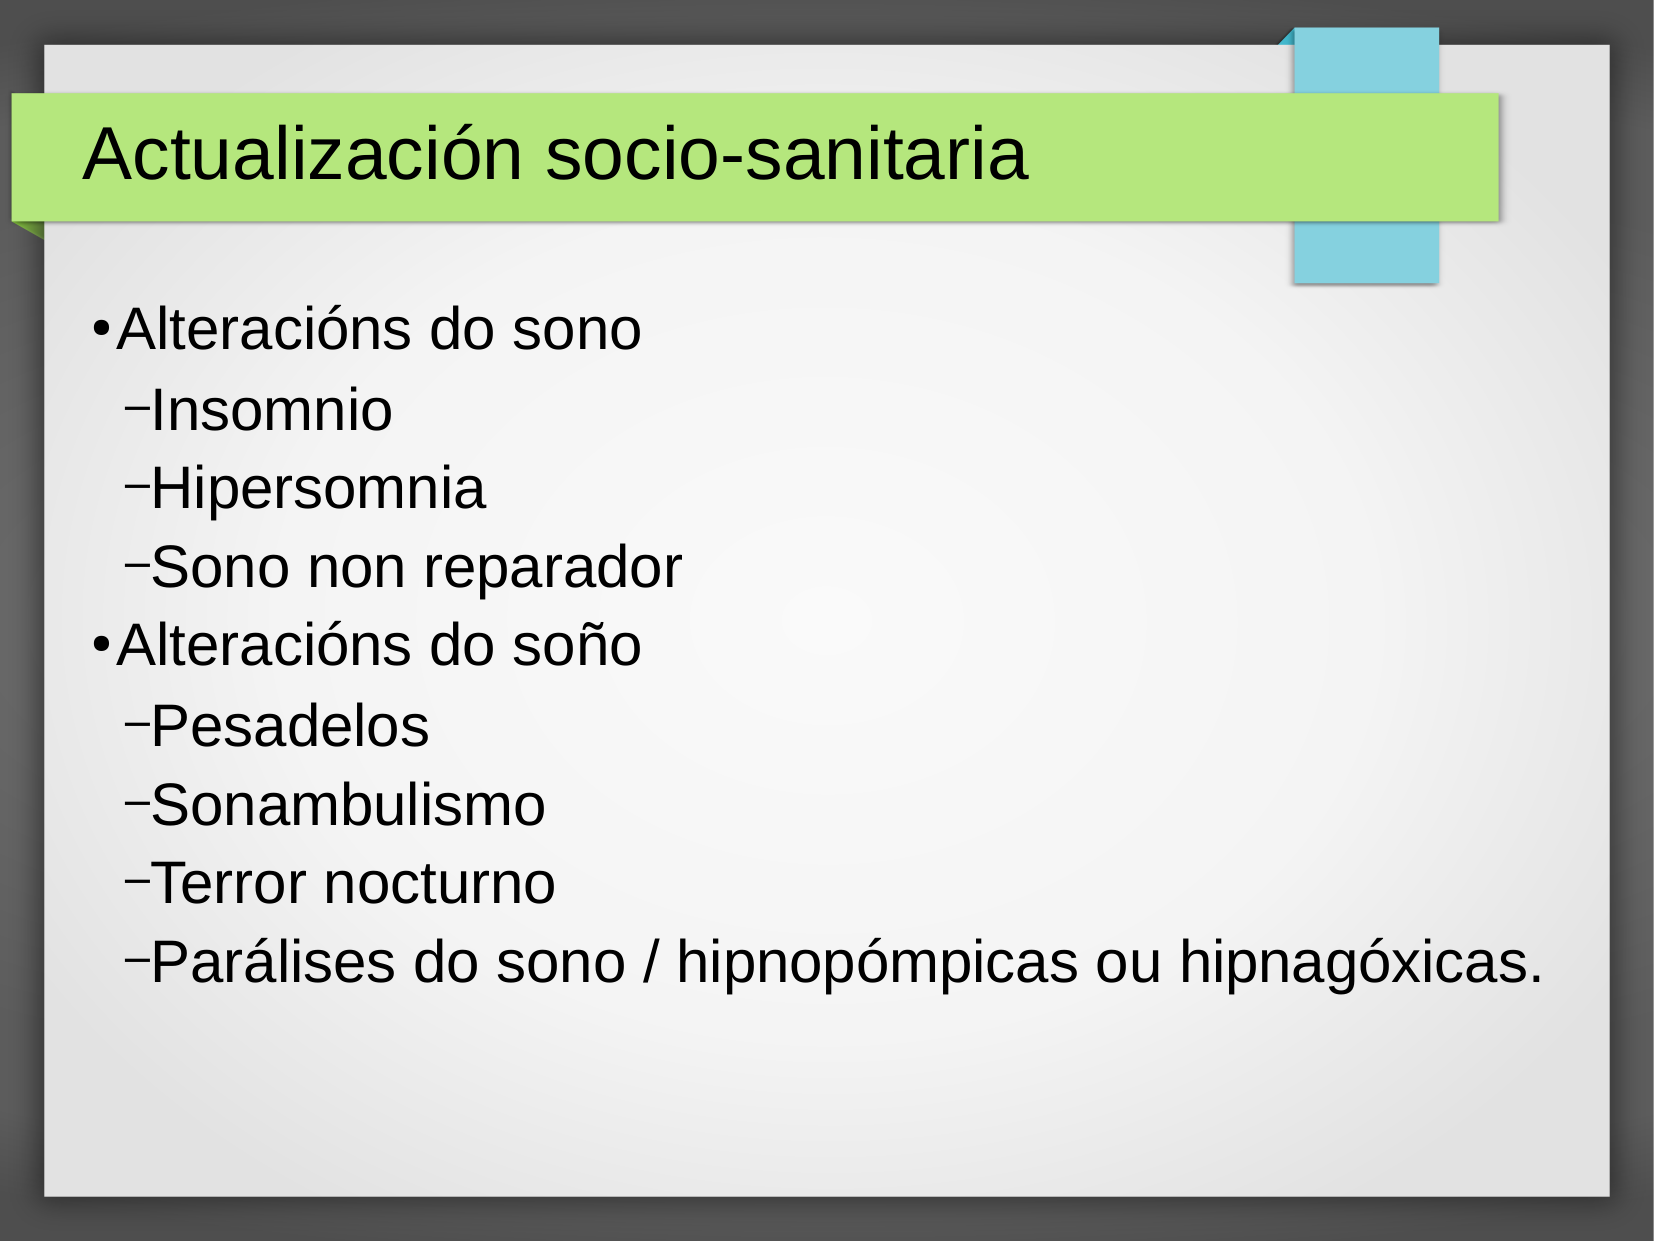

# Actualización socio-sanitaria
Alteracións do sono
Insomnio
Hipersomnia
Sono non reparador
Alteracións do soño
Pesadelos
Sonambulismo
Terror nocturno
Parálises do sono / hipnopómpicas ou hipnagóxicas.